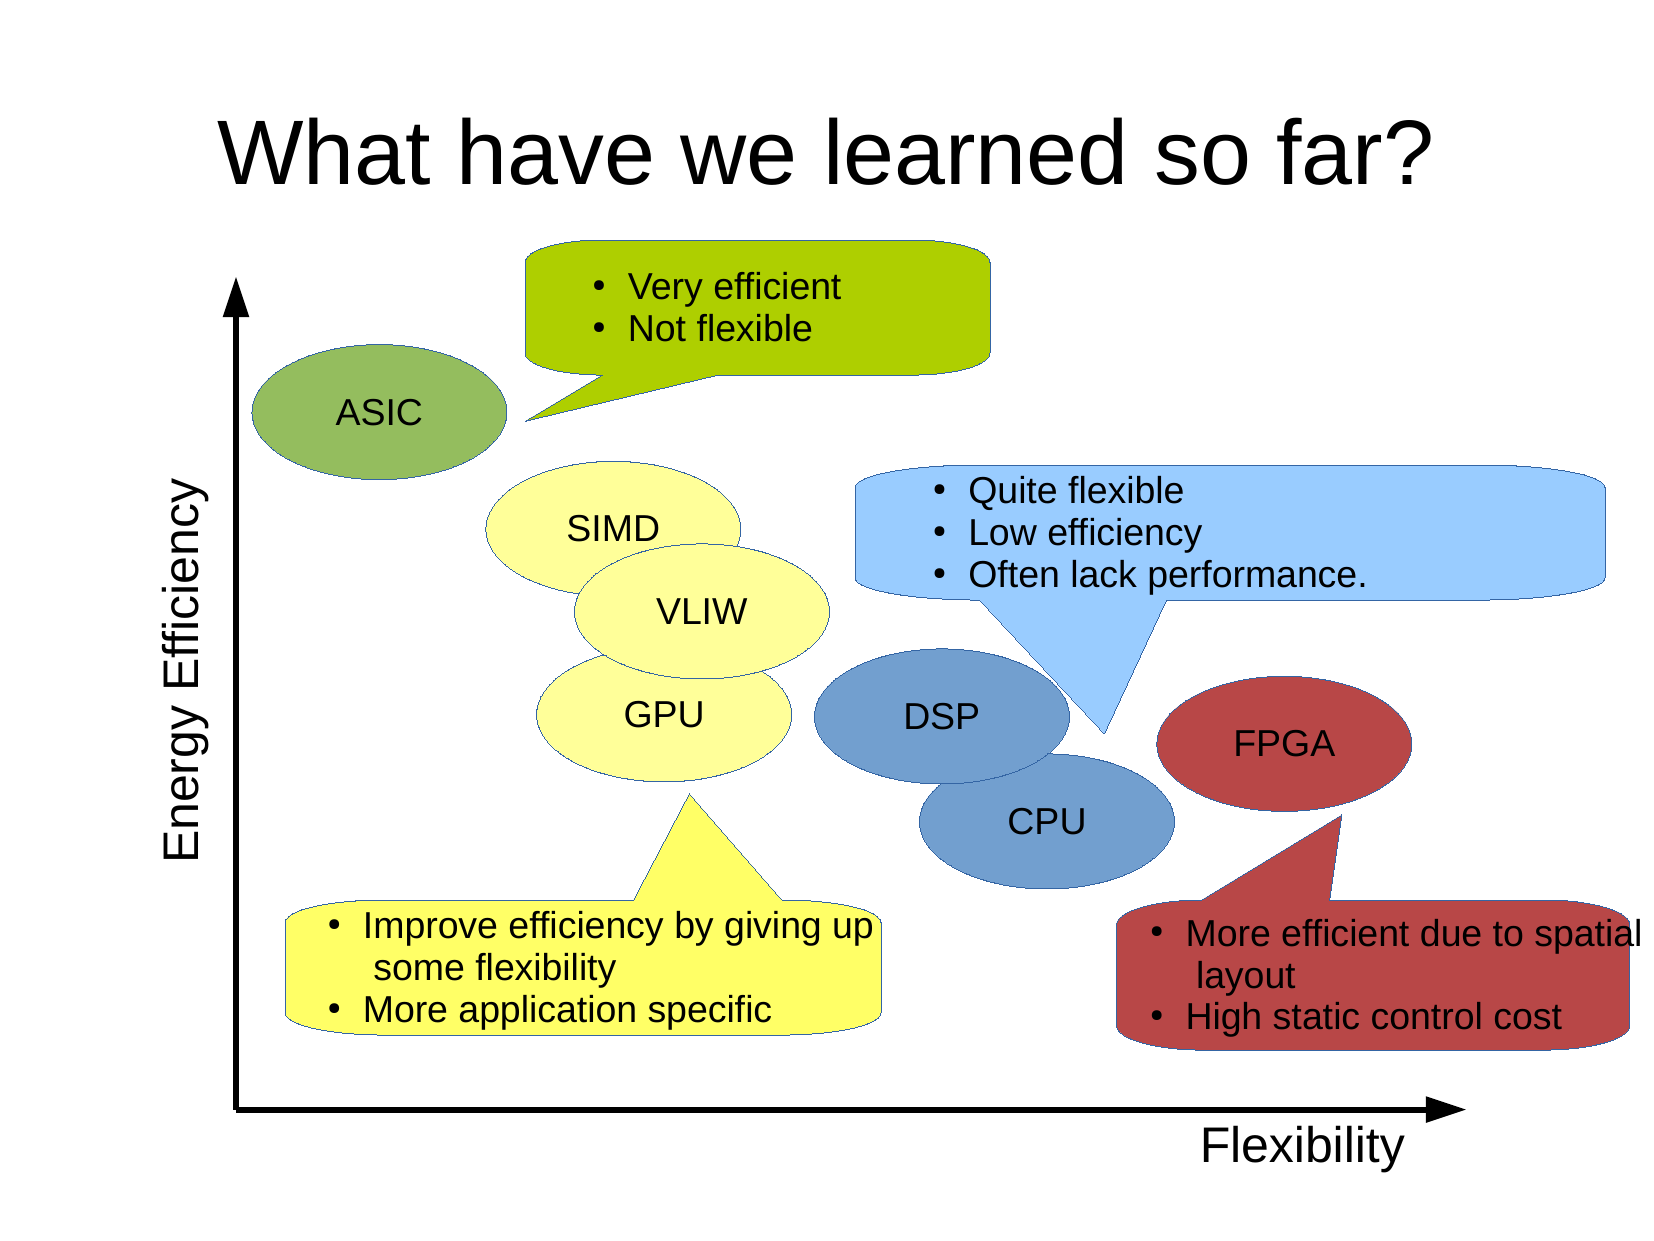

# What have we learned so far?
Very efficient
Not flexible
ASIC
SIMD
Quite flexible
Low efficiency
Often lack performance.
VLIW
Energy Efficiency
GPU
DSP
FPGA
CPU
Improve efficiency by giving up
 some flexibility
More application specific
More efficient due to spatial
 layout
High static control cost
Flexibility